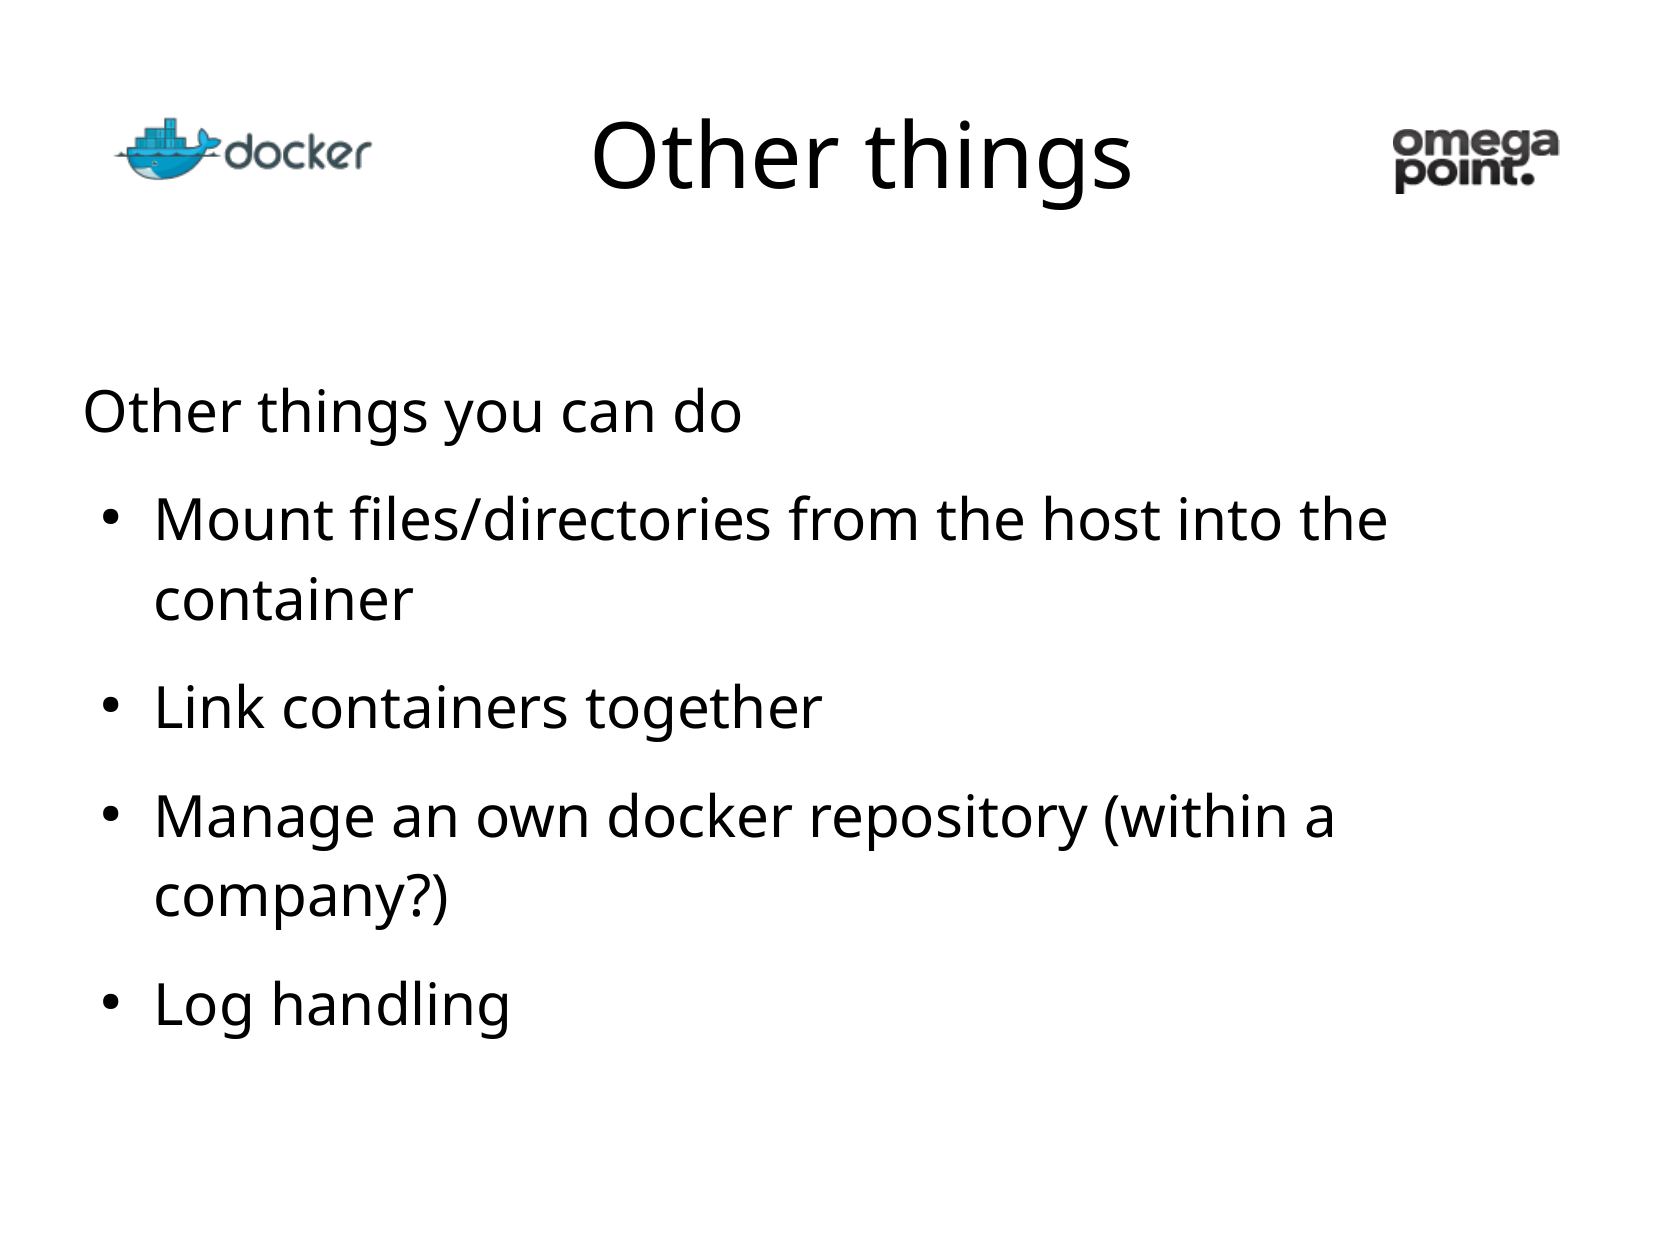

# Other things
Other things you can do
Mount files/directories from the host into the container
Link containers together
Manage an own docker repository (within a company?)
Log handling